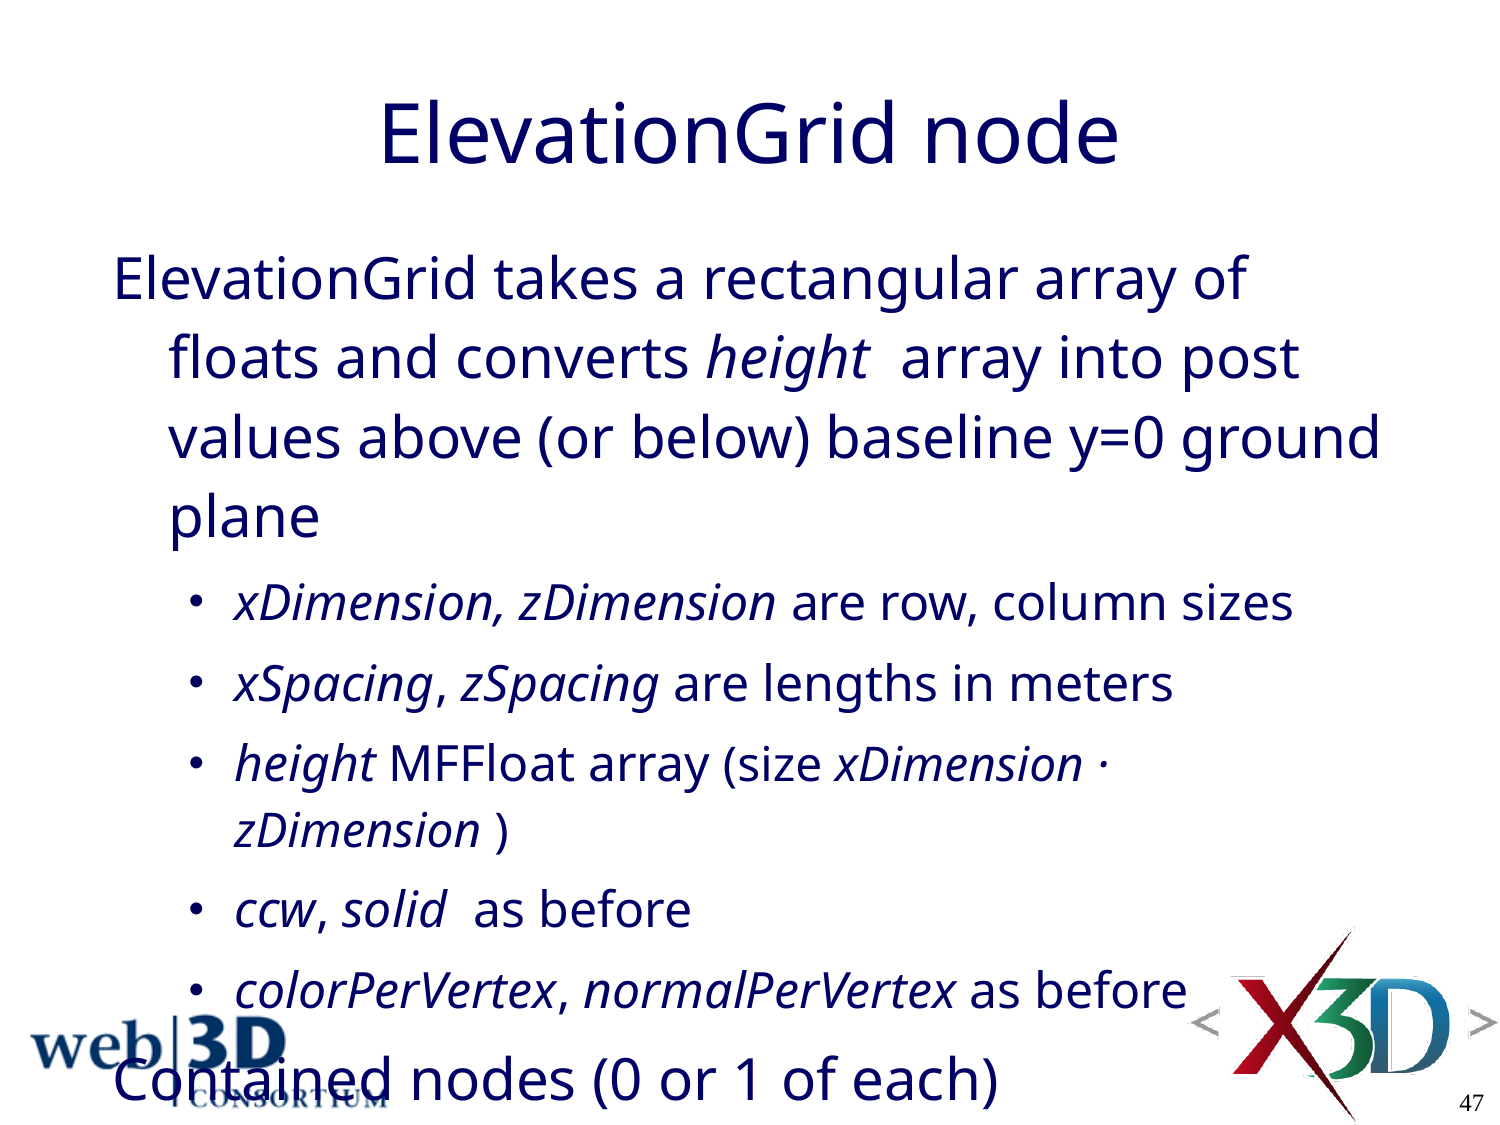

# ElevationGrid node
ElevationGrid takes a rectangular array of floats and converts height array into post values above (or below) baseline y=0 ground plane
xDimension, zDimension are row, column sizes
xSpacing, zSpacing are lengths in meters
height MFFloat array (size xDimension · zDimension )
ccw, solid  as before
colorPerVertex, normalPerVertex as before
Contained nodes (0 or 1 of each)
Color/ColorRGBA, Normal, TextureCoordinate